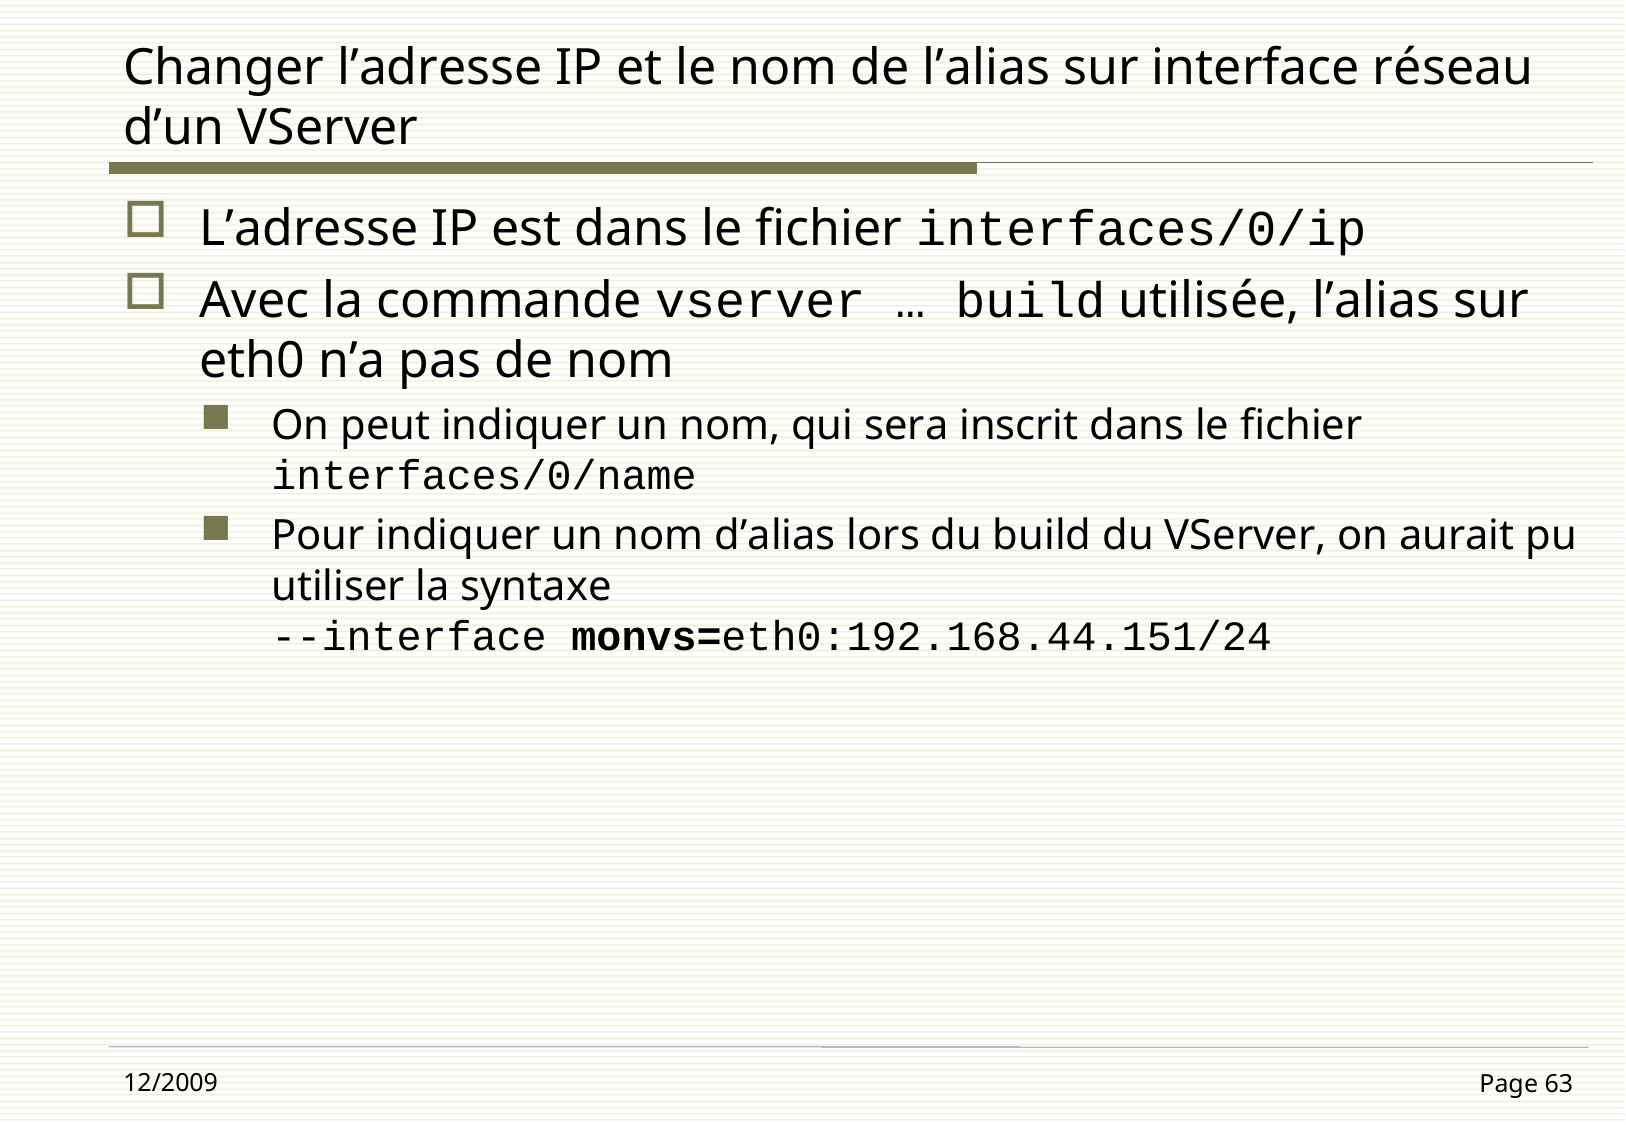

# Changer l’adresse IP et le nom de l’alias sur interface réseau d’un VServer
L’adresse IP est dans le fichier interfaces/0/ip
Avec la commande vserver … build utilisée, l’alias sur eth0 n’a pas de nom
On peut indiquer un nom, qui sera inscrit dans le fichier interfaces/0/name
Pour indiquer un nom d’alias lors du build du VServer, on aurait pu utiliser la syntaxe
--interface monvs=eth0:192.168.44.151/24
63